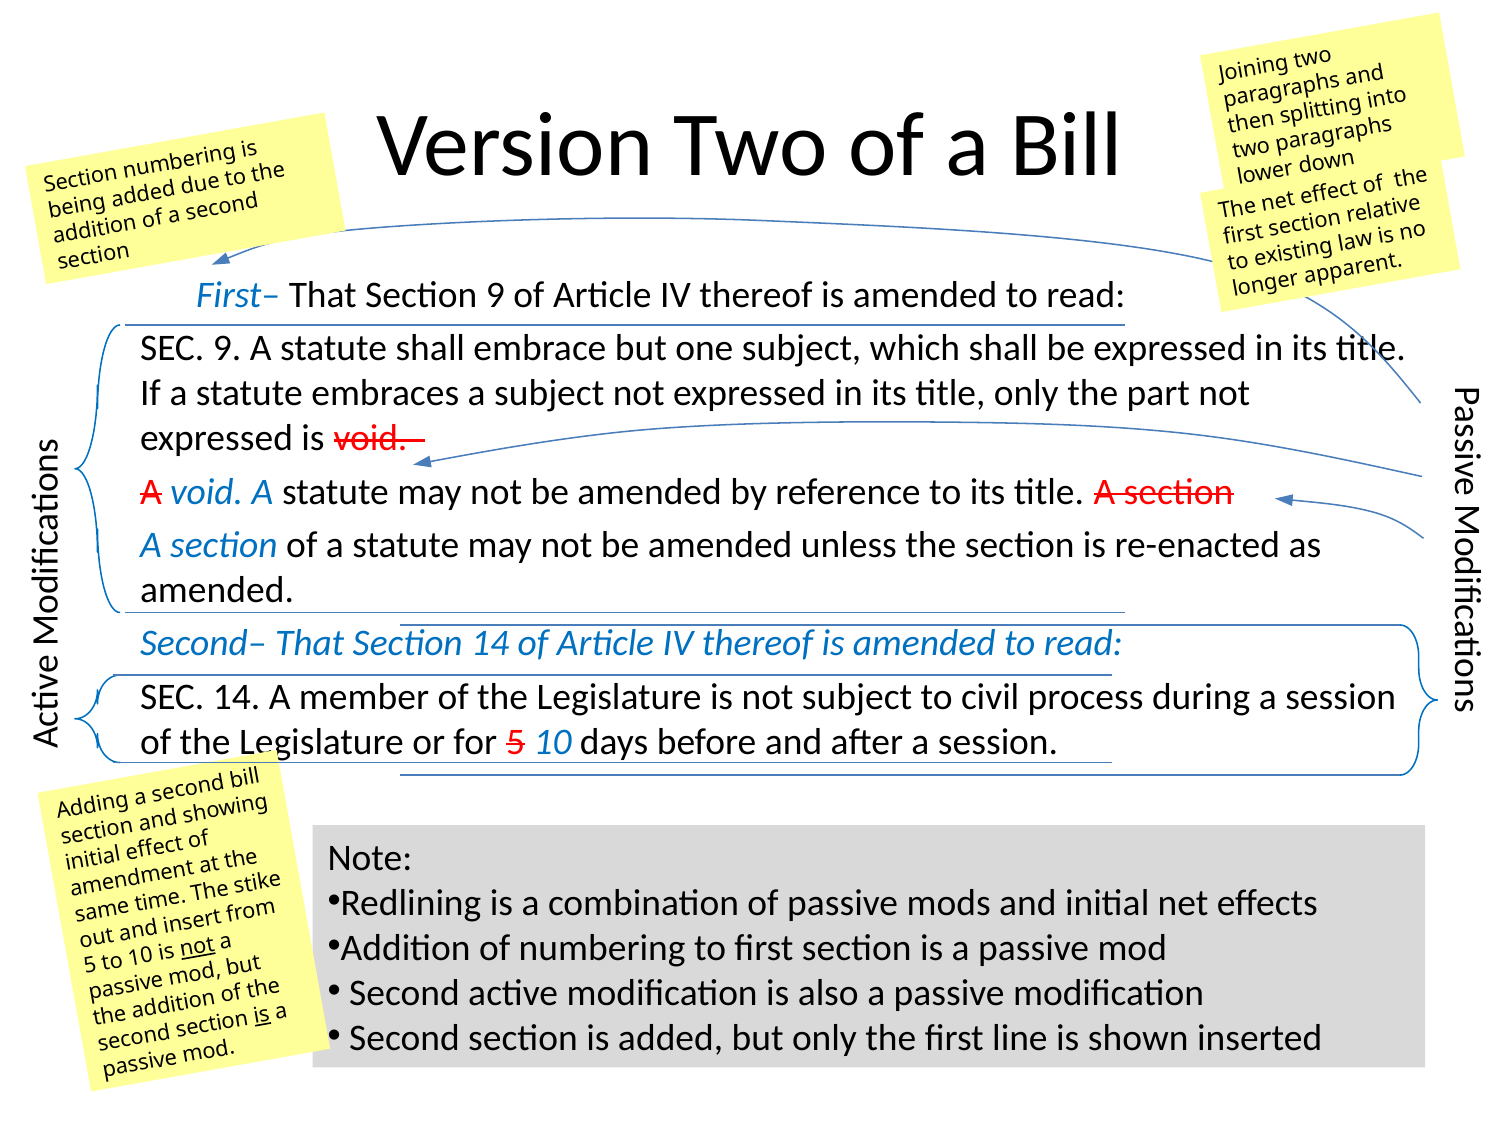

Joining two paragraphs and then splitting into two paragraphs lower down
# Version Two of a Bill
Section numbering is being added due to the addition of a second section
The net effect of the first section relative to existing law is no longer apparent.
First– That Section 9 of Article IV thereof is amended to read:
SEC. 9. A statute shall embrace but one subject, which shall be expressed in its title. If a statute embraces a subject not expressed in its title, only the part not expressed is void.
A void. A statute may not be amended by reference to its title. A section
A section of a statute may not be amended unless the section is re-enacted as amended.
Second– That Section 14 of Article IV thereof is amended to read:
SEC. 14. A member of the Legislature is not subject to civil process during a session of the Legislature or for 5 10 days before and after a session.
Passive Modifications
Active Modifications
Adding a second bill section and showing initial effect of amendment at the same time. The stike out and insert from 5 to 10 is not a passive mod, but the addition of the second section is a passive mod.
Note:
Redlining is a combination of passive mods and initial net effects
Addition of numbering to first section is a passive mod
 Second active modification is also a passive modification
 Second section is added, but only the first line is shown inserted